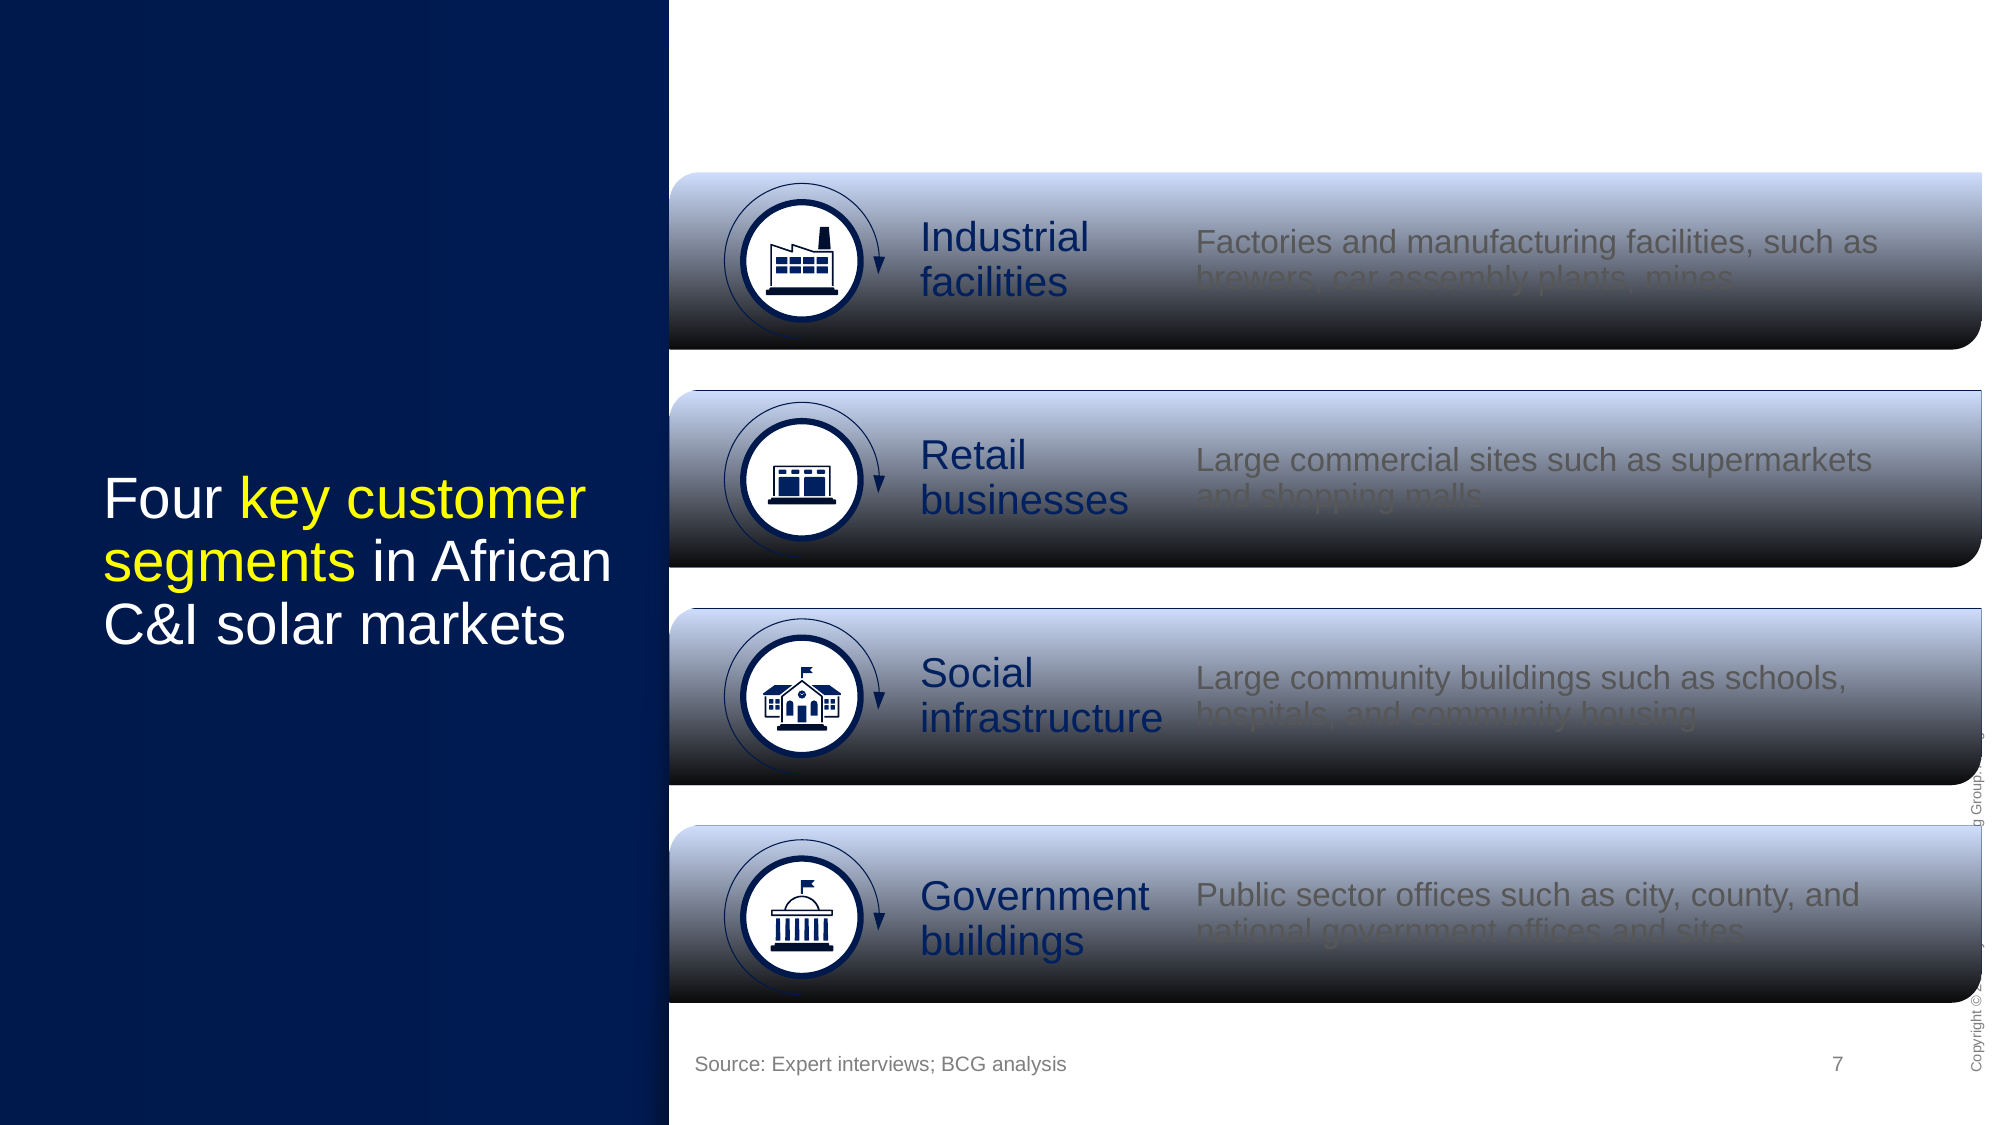

Industrial facilities
Factories and manufacturing facilities, such as brewers, car assembly plants, mines
Retail businesses
Large commercial sites such as supermarkets and shopping malls
# Four key customer segments in African C&I solar markets
Social infrastructure
Large community buildings such as schools, hospitals, and community housing
Public sector offices such as city, county, and national government offices and sites
Government buildings
Source: Expert interviews; BCG analysis